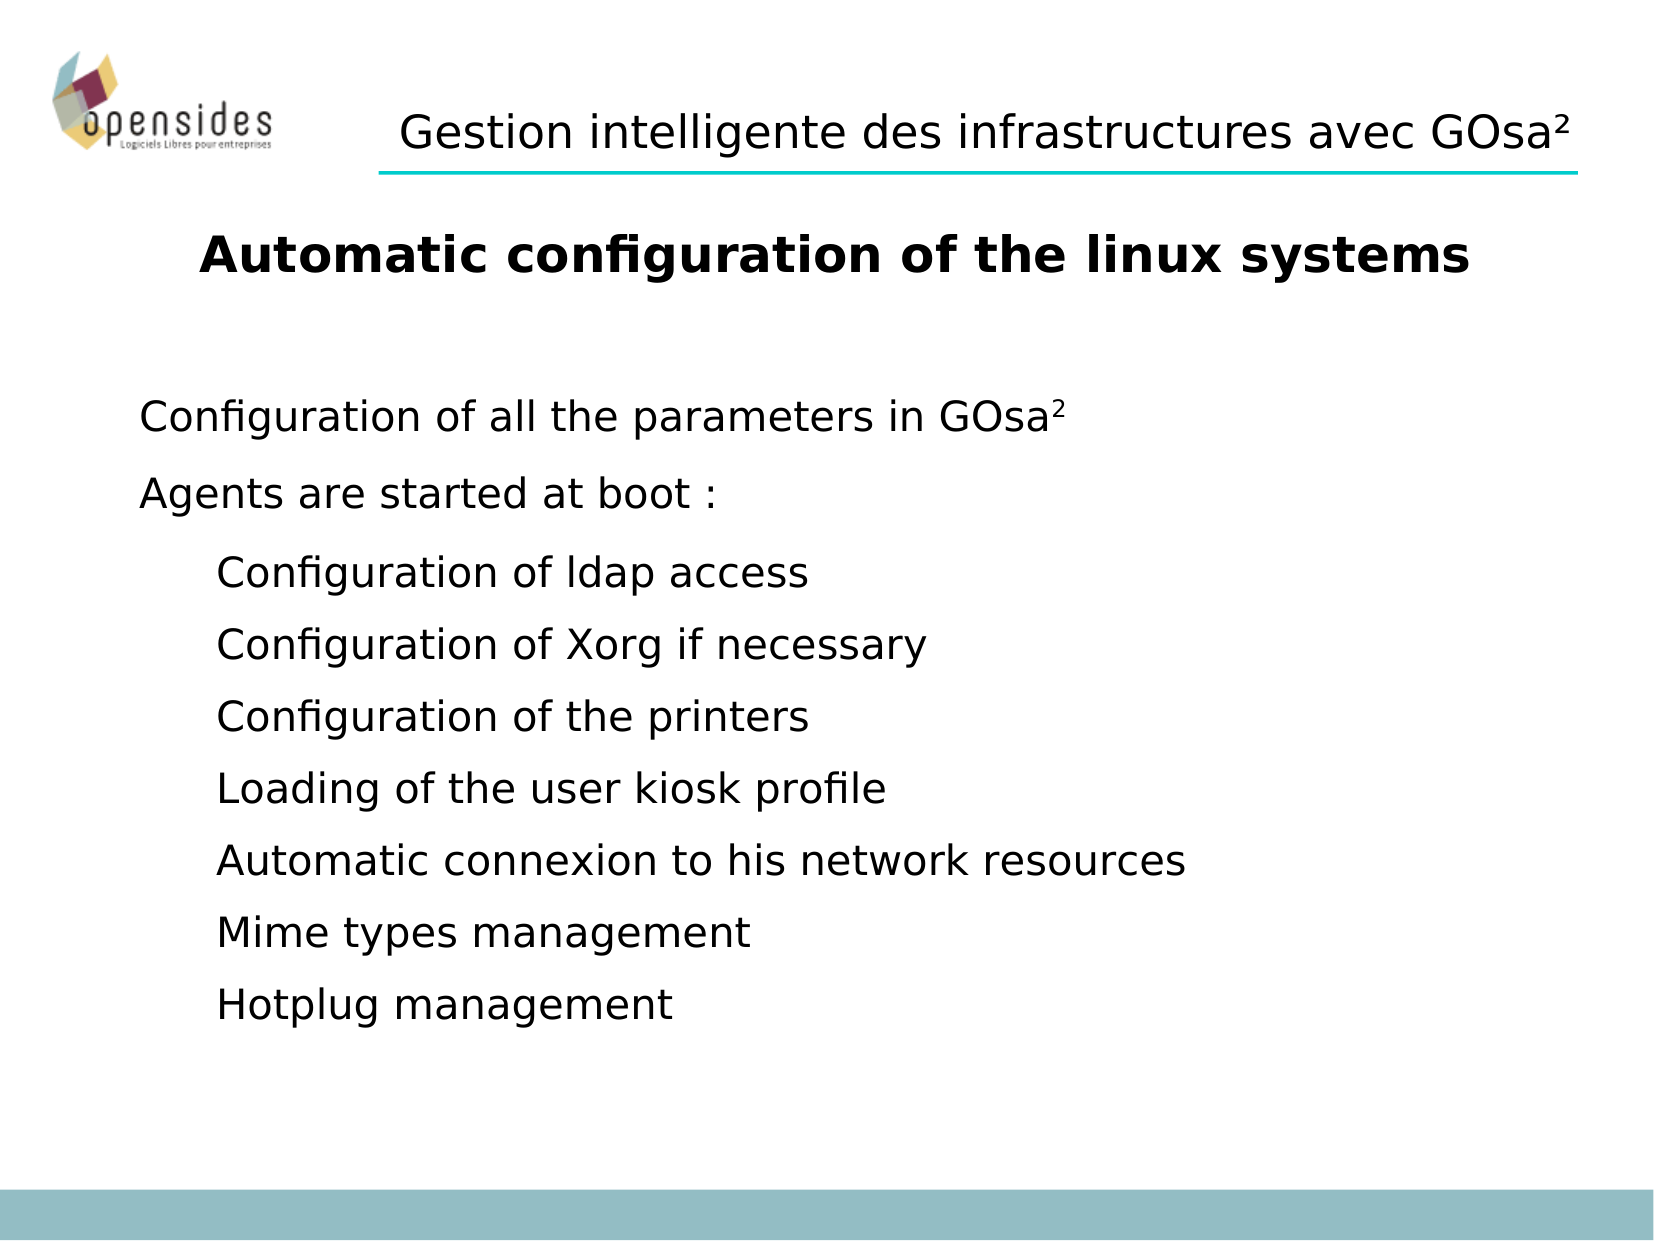

Gestion intelligente des infrastructures avec GOsa²
# Automatic configuration of the linux systems
Configuration of all the parameters in GOsa2
Agents are started at boot :
Configuration of ldap access
Configuration of Xorg if necessary
Configuration of the printers
Loading of the user kiosk profile
Automatic connexion to his network resources
Mime types management
Hotplug management